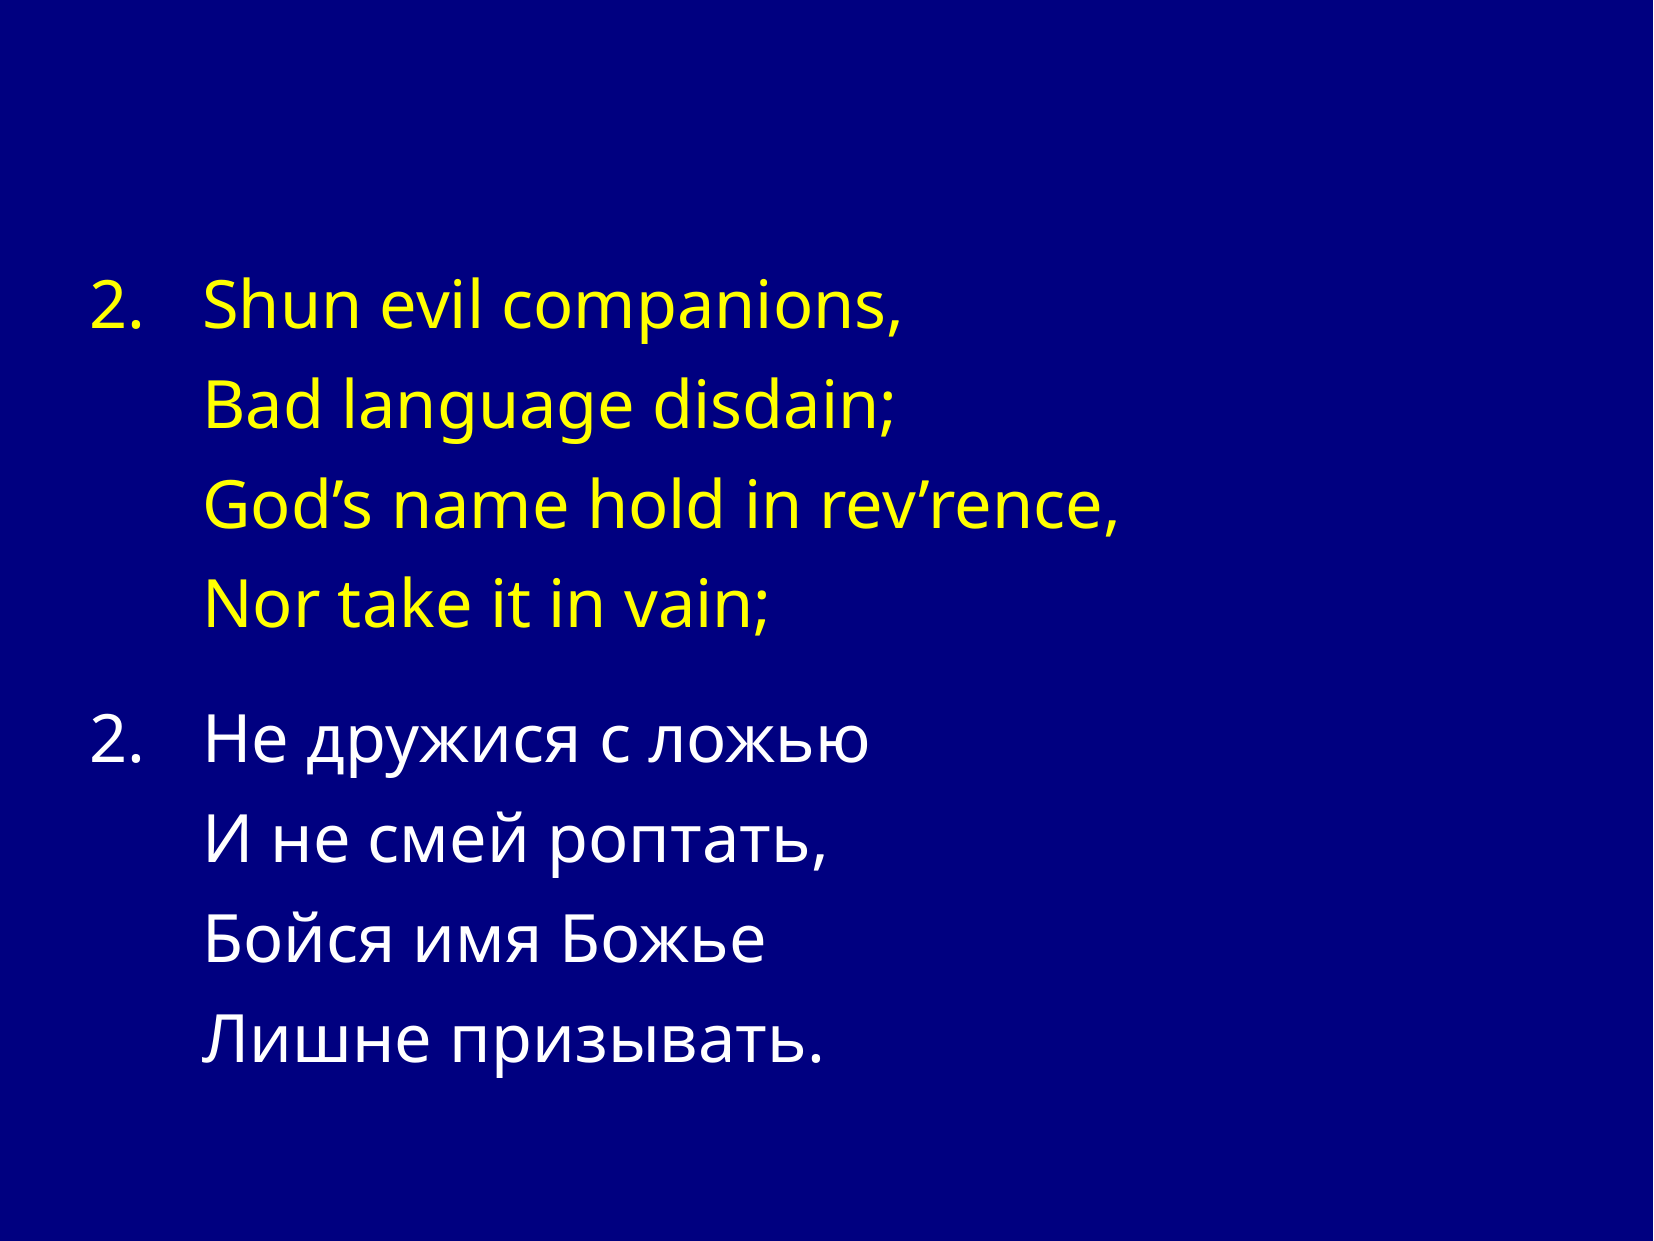

2.	Shun evil companions,
	Bad language disdain;
	God’s name hold in rev’rence,
	Nor take it in vain;
2.	Не дружися с ложью
	И не смей роптать,
	Бойся имя Божье
	Лишне призывать.